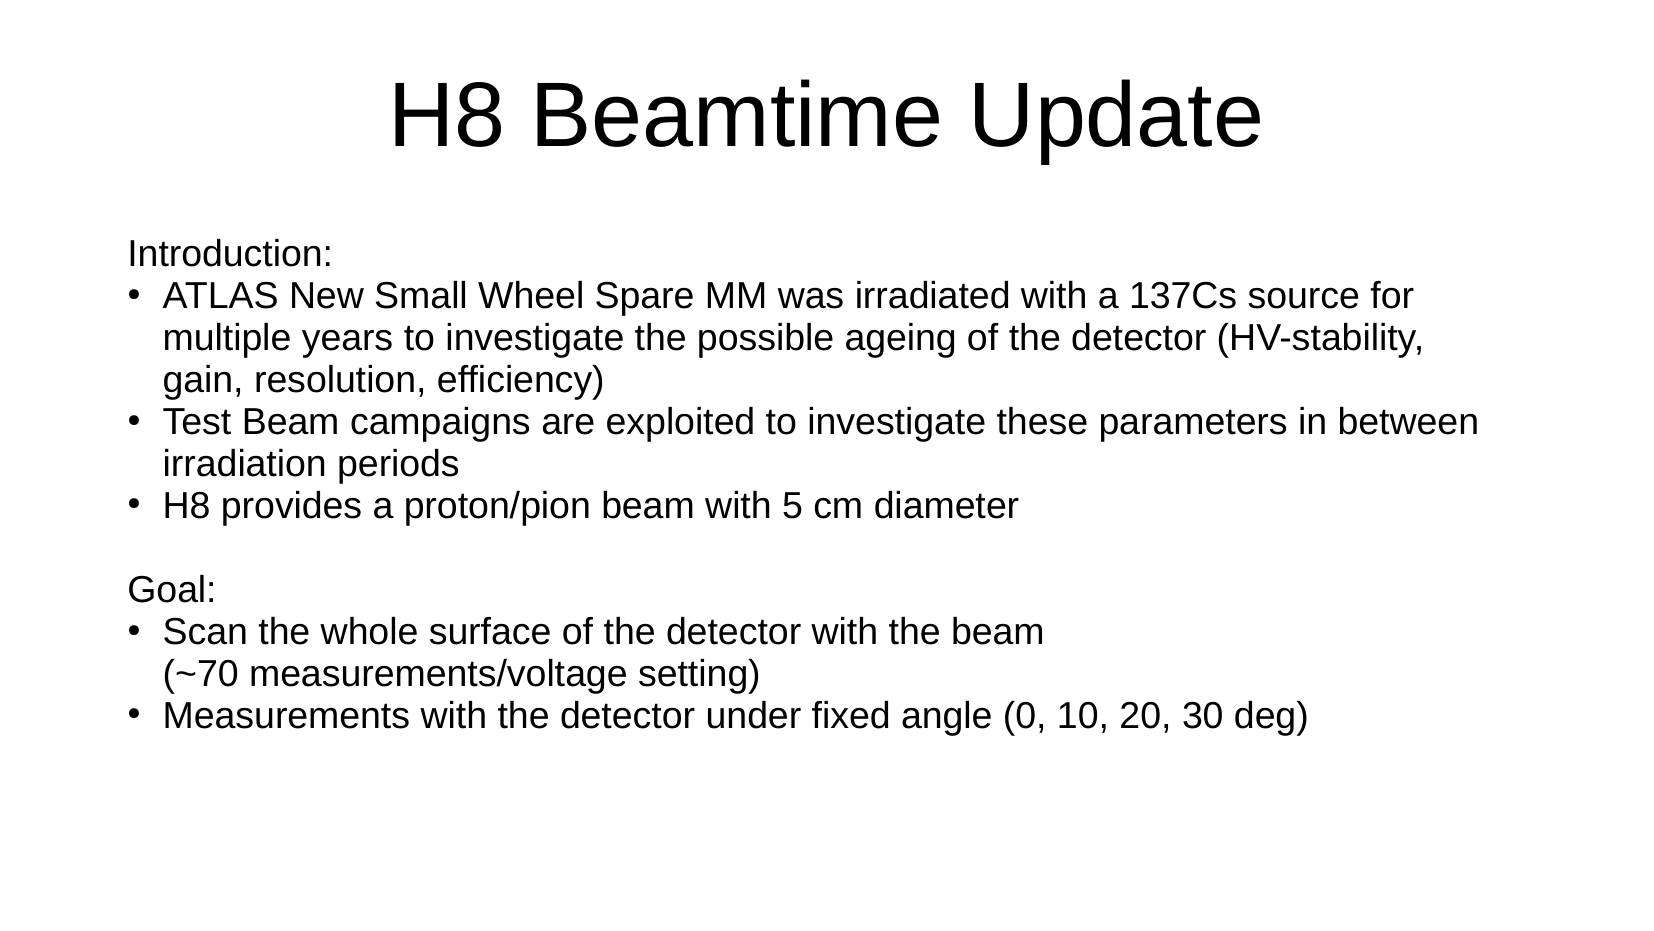

# H8 Beamtime Update
Introduction:
ATLAS New Small Wheel Spare MM was irradiated with a 137Cs source for multiple years to investigate the possible ageing of the detector (HV-stability, gain, resolution, efficiency)
Test Beam campaigns are exploited to investigate these parameters in between irradiation periods
H8 provides a proton/pion beam with 5 cm diameter
Goal:
Scan the whole surface of the detector with the beam
(~70 measurements/voltage setting)
Measurements with the detector under fixed angle (0, 10, 20, 30 deg)